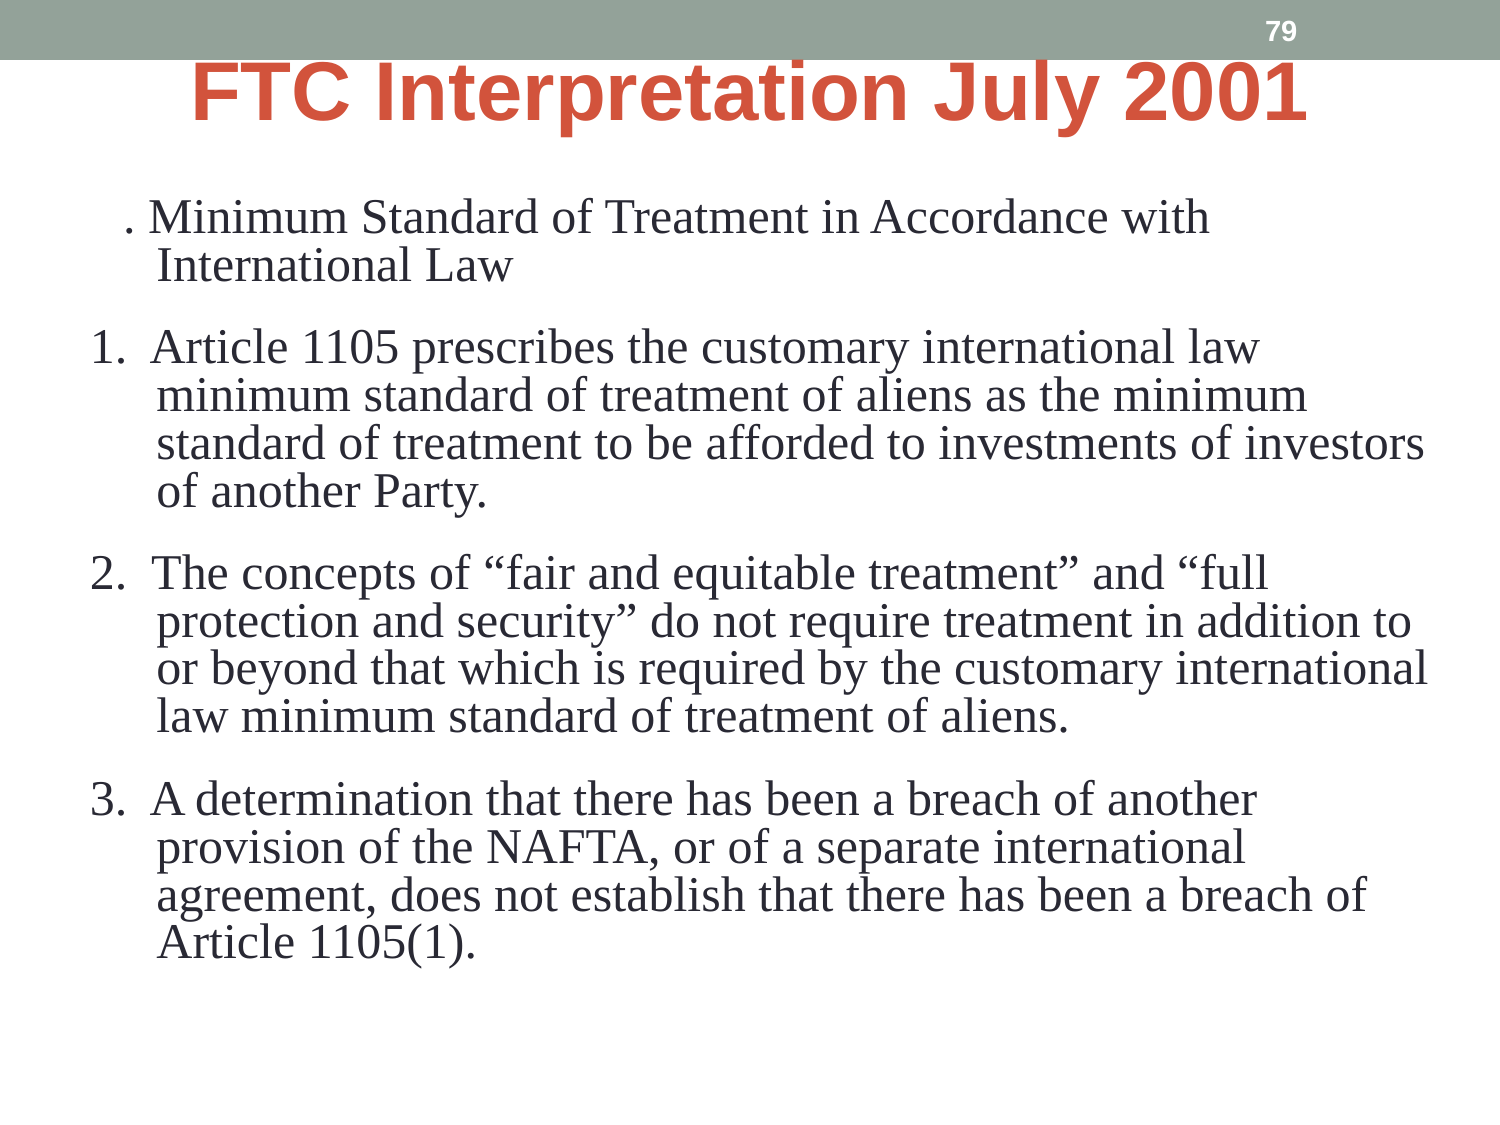

FTC Interpretation July 2001
B. Minimum Standard of Treatment in Accordance with International Law
1. Article 1105 prescribes the customary international law minimum standard of treatment of aliens as the minimum standard of treatment to be afforded to investments of investors of another Party.
2. The concepts of “fair and equitable treatment” and “full protection and security” do not require treatment in addition to or beyond that which is required by the customary international law minimum standard of treatment of aliens.
3. A determination that there has been a breach of another provision of the NAFTA, or of a separate international agreement, does not establish that there has been a breach of Article 1105(1).